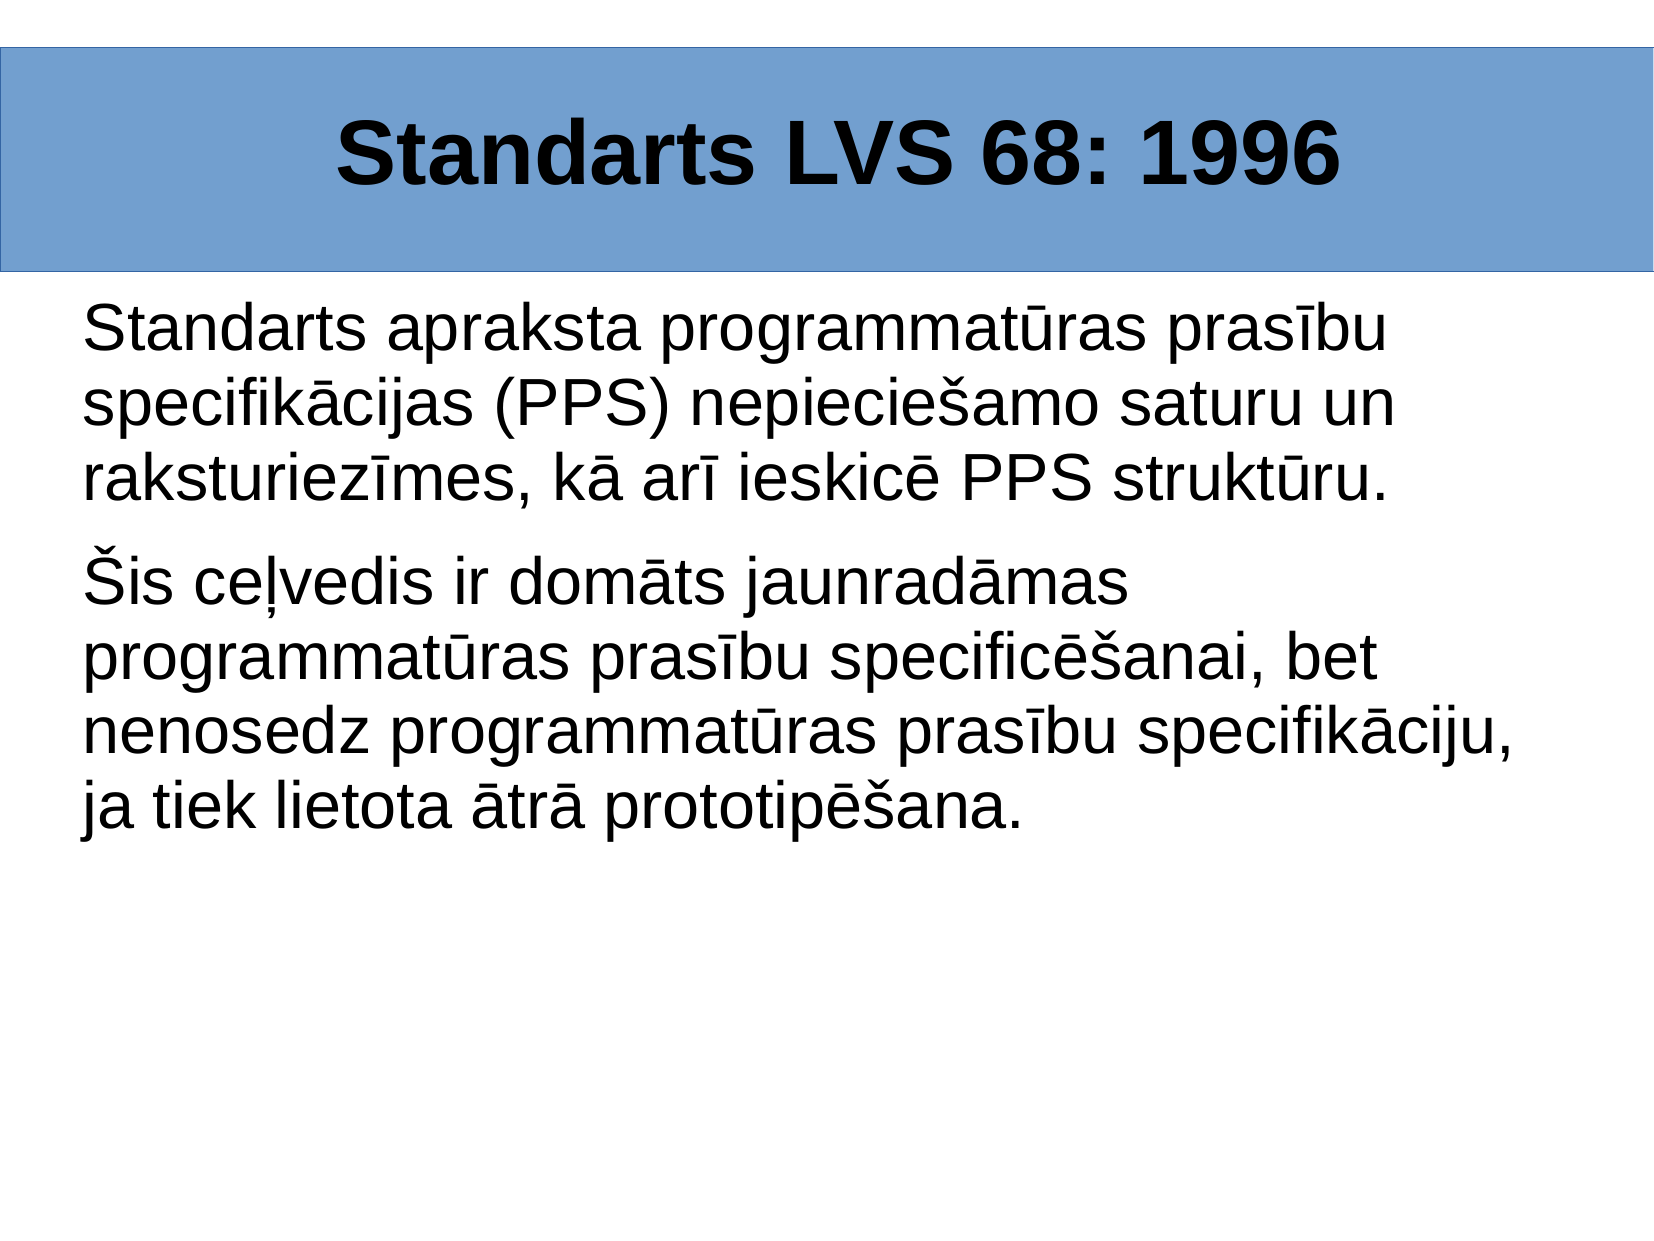

# Standarts LVS 68: 1996
Standarts apraksta programmatūras prasību specifikācijas (PPS) nepieciešamo saturu un raksturiezīmes, kā arī ieskicē PPS struktūru.
Šis ceļvedis ir domāts jaunradāmas programmatūras prasību specificēšanai, bet nenosedz programmatūras prasību specifikāciju, ja tiek lietota ātrā prototipēšana.